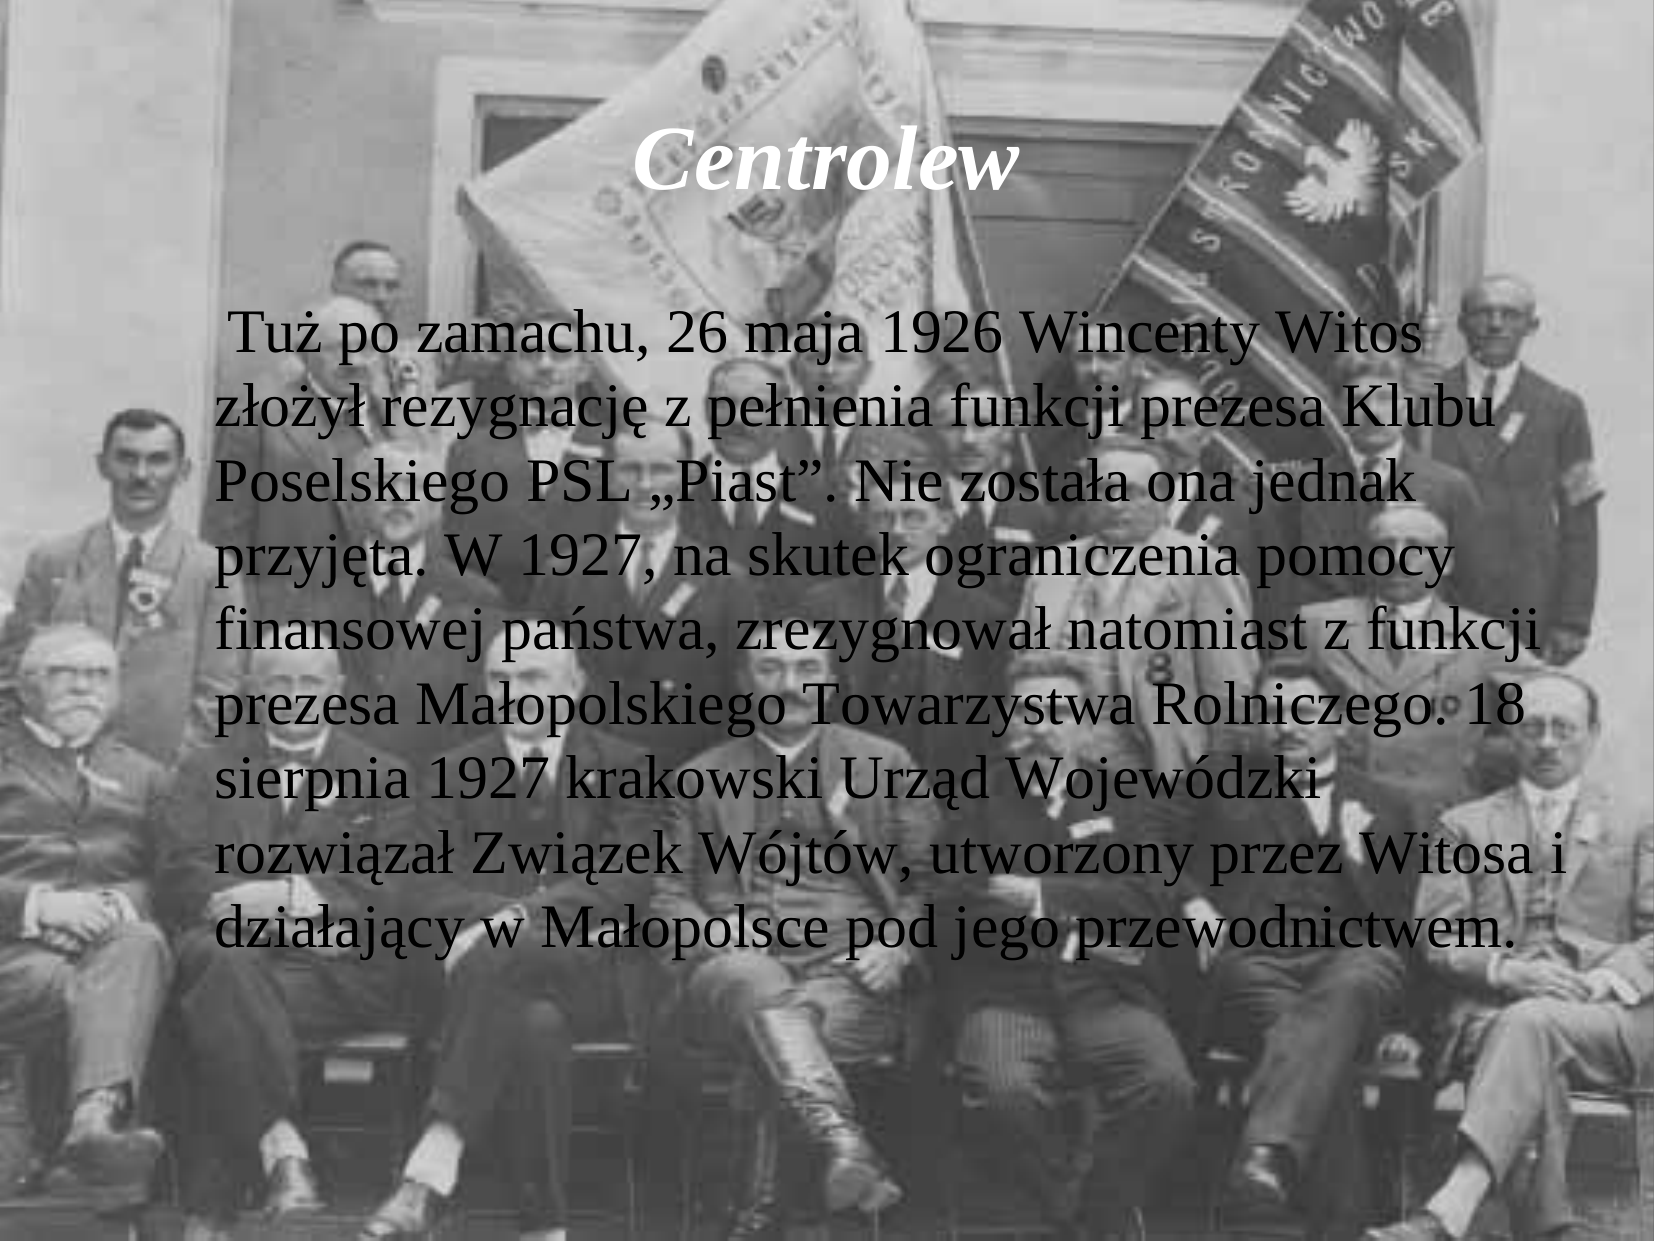

# Centrolew
 Tuż po zamachu, 26 maja 1926 Wincenty Witos złożył rezygnację z pełnienia funkcji prezesa Klubu Poselskiego PSL „Piast”. Nie została ona jednak przyjęta. W 1927, na skutek ograniczenia pomocy finansowej państwa, zrezygnował natomiast z funkcji prezesa Małopolskiego Towarzystwa Rolniczego. 18 sierpnia 1927 krakowski Urząd Wojewódzki rozwiązał Związek Wójtów, utworzony przez Witosa i działający w Małopolsce pod jego przewodnictwem.